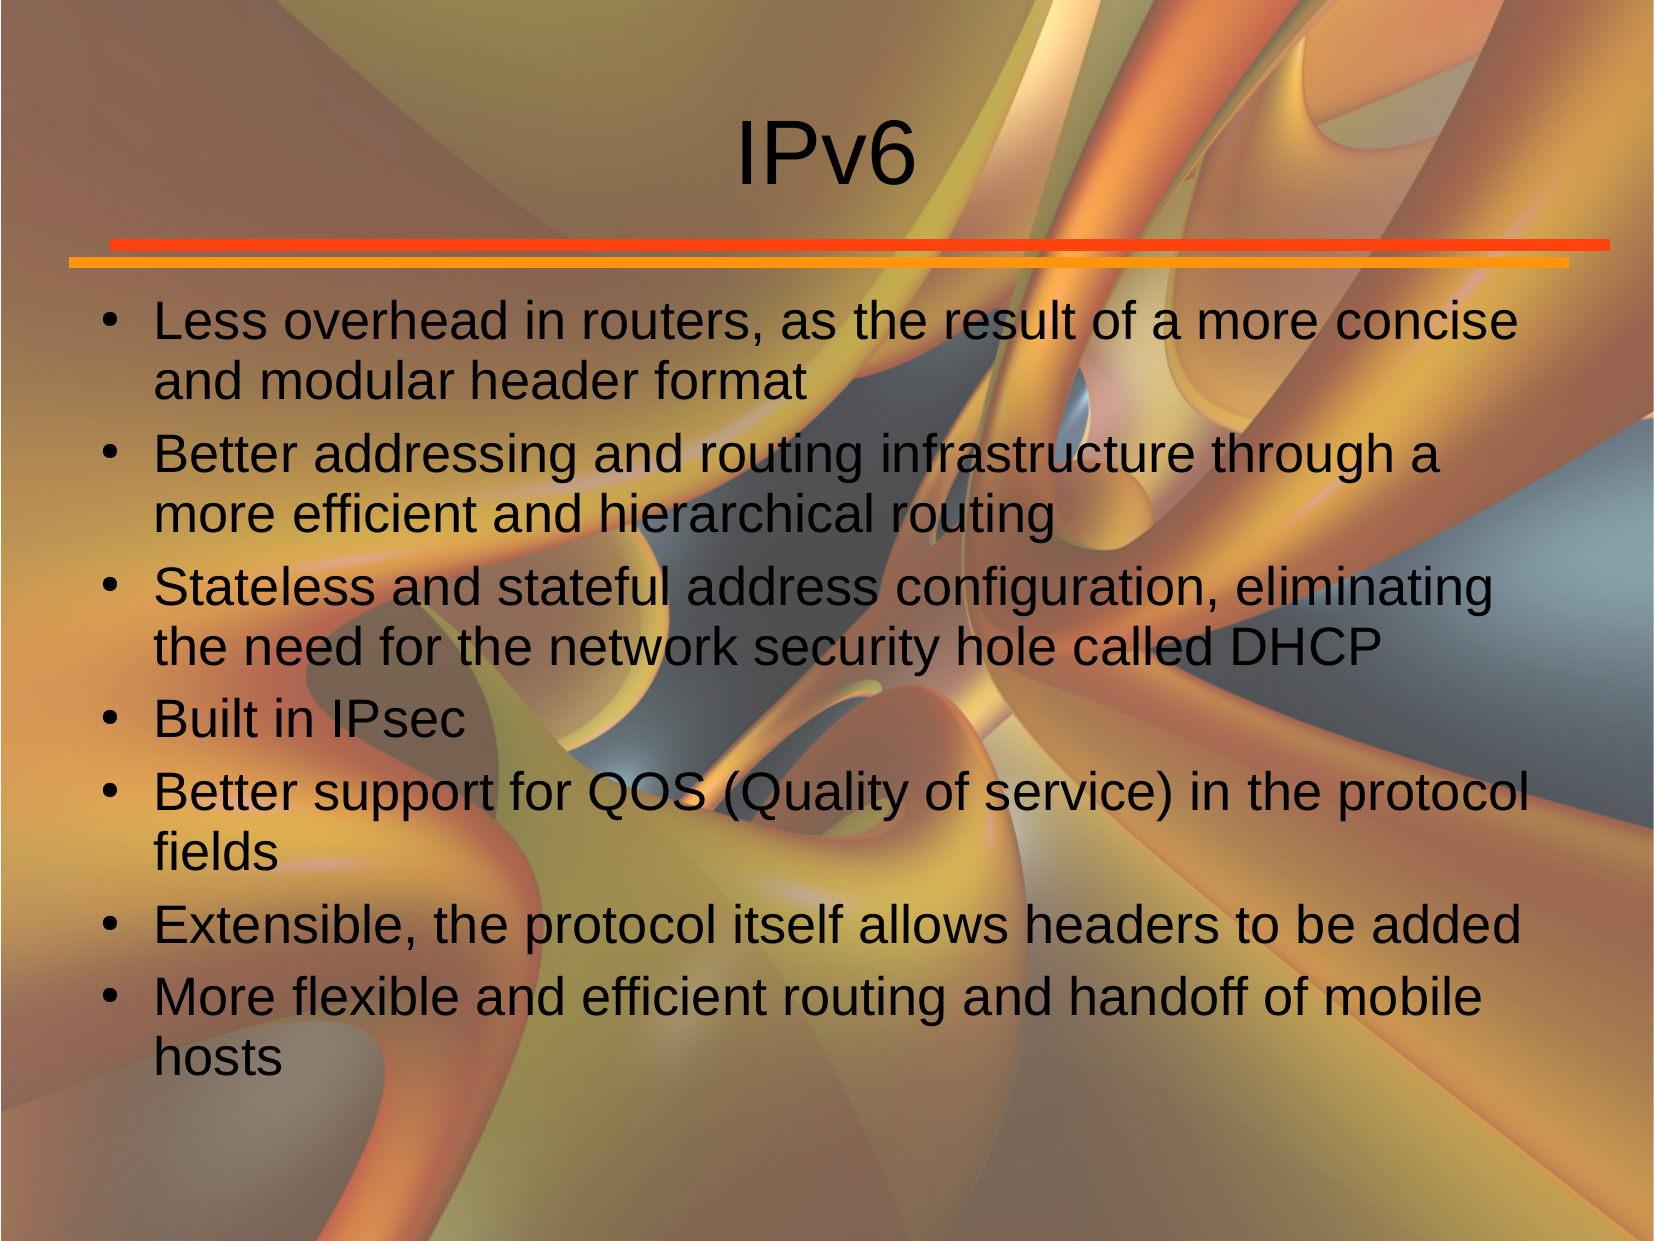

# IPv6
Less overhead in routers, as the result of a more concise and modular header format
Better addressing and routing infrastructure through a more efficient and hierarchical routing
Stateless and stateful address configuration, eliminating the need for the network security hole called DHCP
Built in IPsec
Better support for QOS (Quality of service) in the protocol fields
Extensible, the protocol itself allows headers to be added
More flexible and efficient routing and handoff of mobile hosts